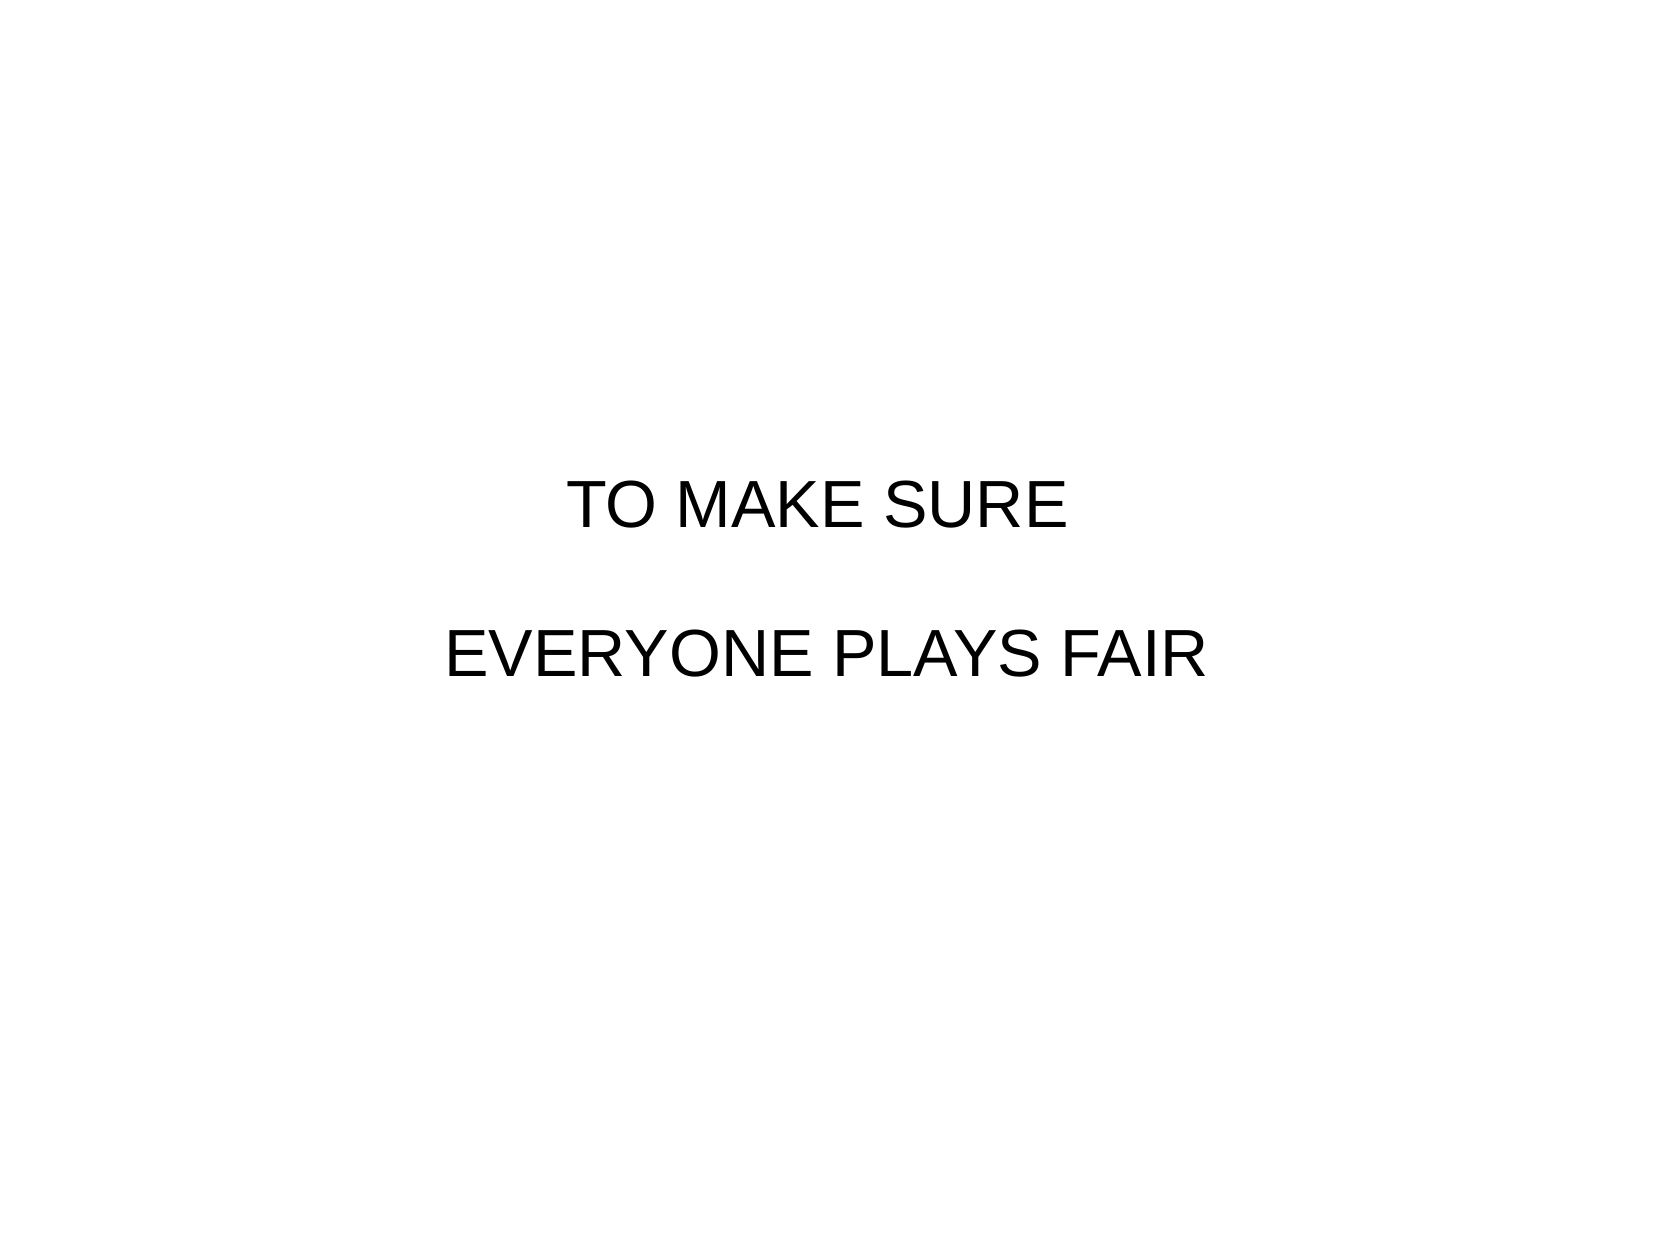

# TO MAKE SURE
EVERYONE PLAYS FAIR